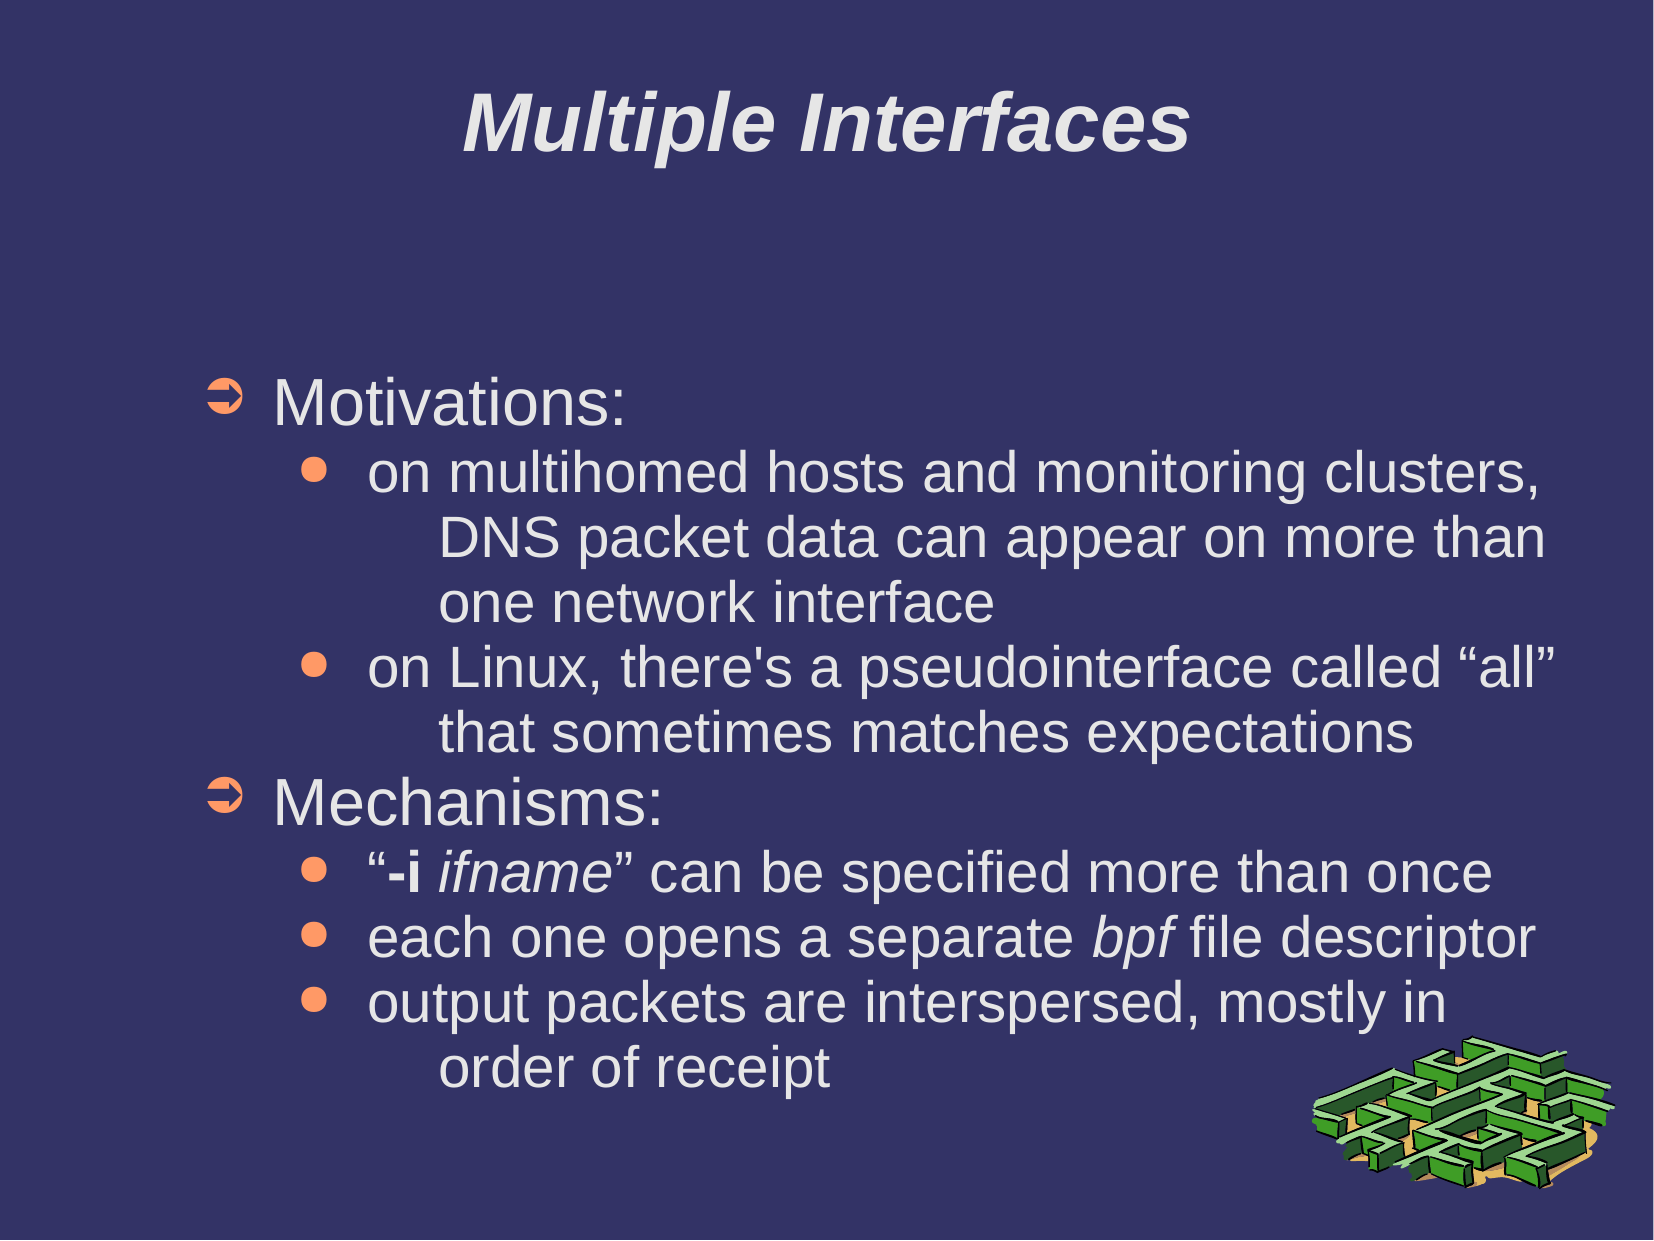

# Multiple Interfaces
Motivations:
on multihomed hosts and monitoring clusters, DNS packet data can appear on more than one network interface
on Linux, there's a pseudointerface called “all” that sometimes matches expectations
Mechanisms:
“-i ifname” can be specified more than once
each one opens a separate bpf file descriptor
output packets are interspersed, mostly in order of receipt